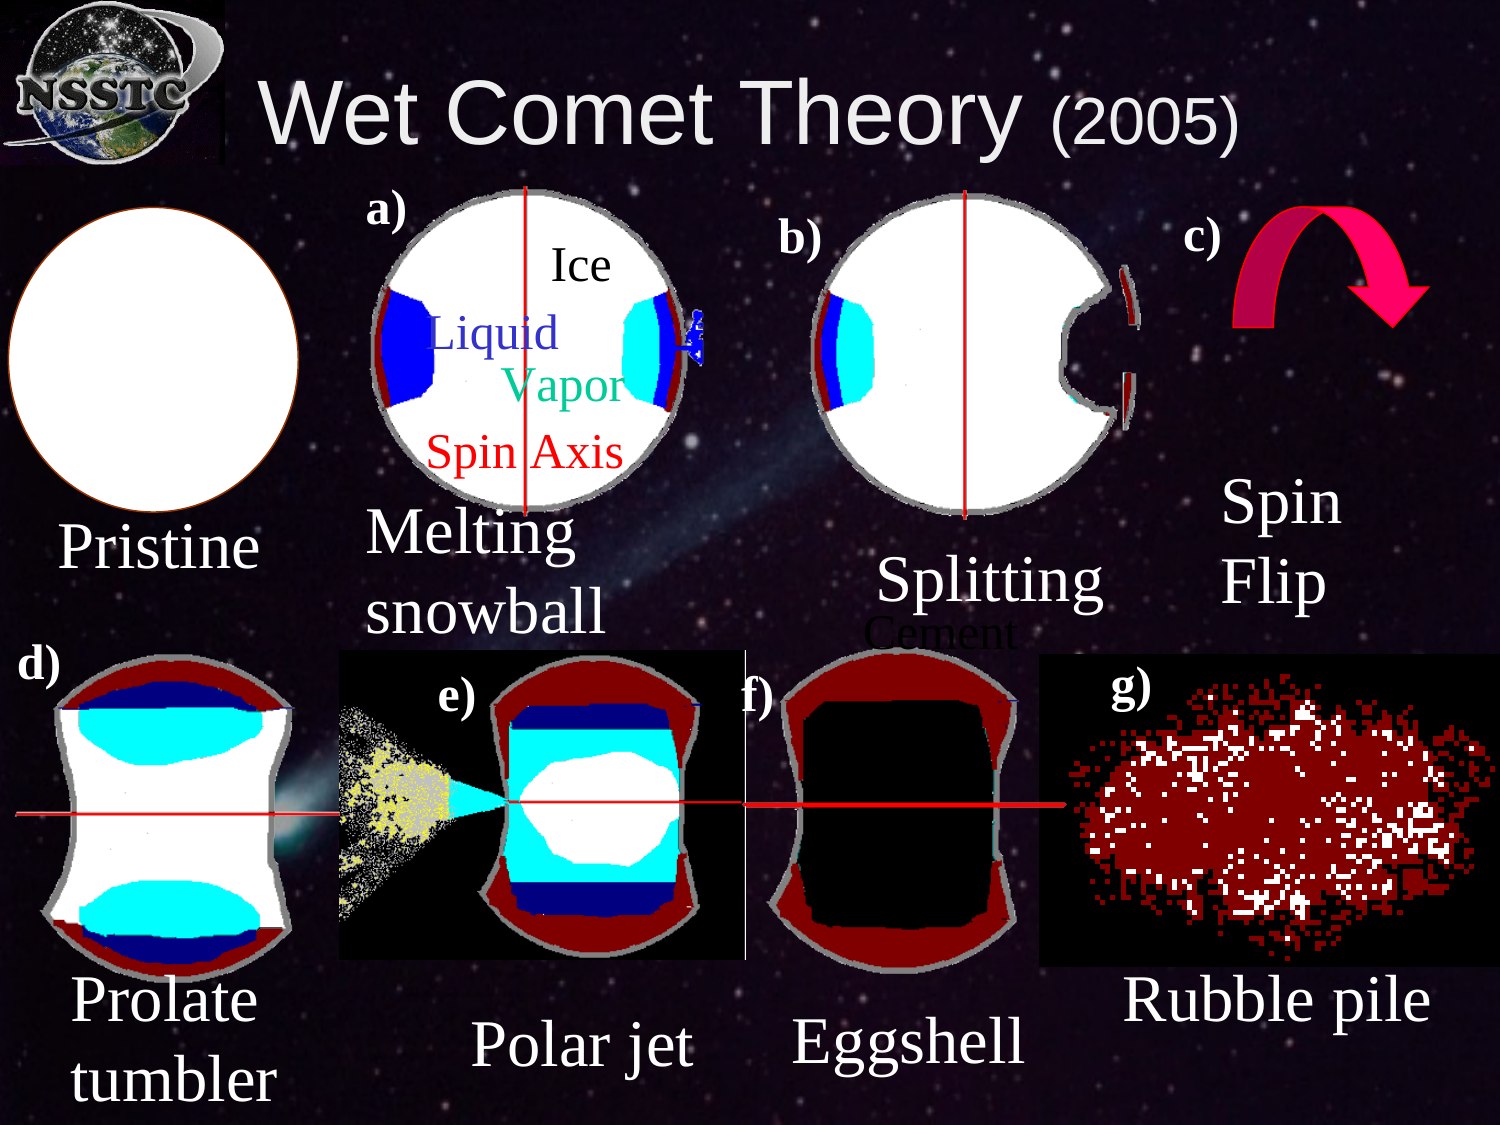

# Wet Comet Theory (2005)
a)
c)
b)
Ice
Liquid
Vapor
Spin Axis
Spin
Flip
Melting snowball
Pristine
Splitting
Cement
d)
g)
f)
e)
Prolate tumbler
Rubble pile
Eggshell
Polar jet